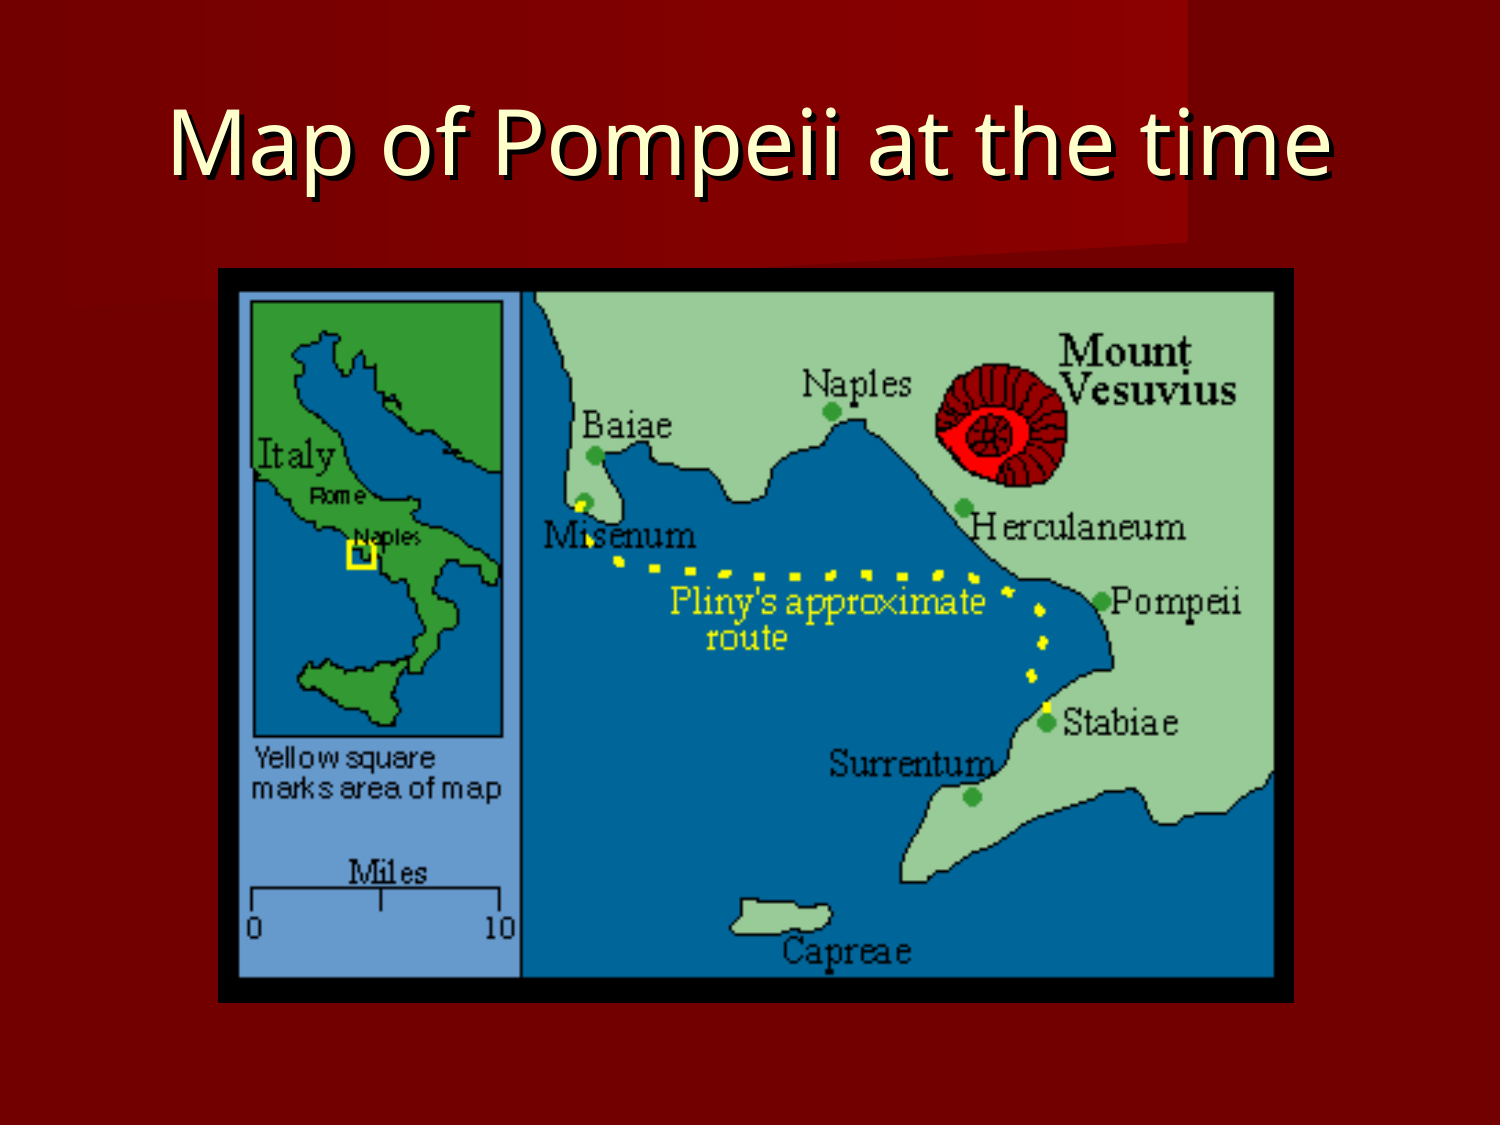

# Map of Pompeii at the time